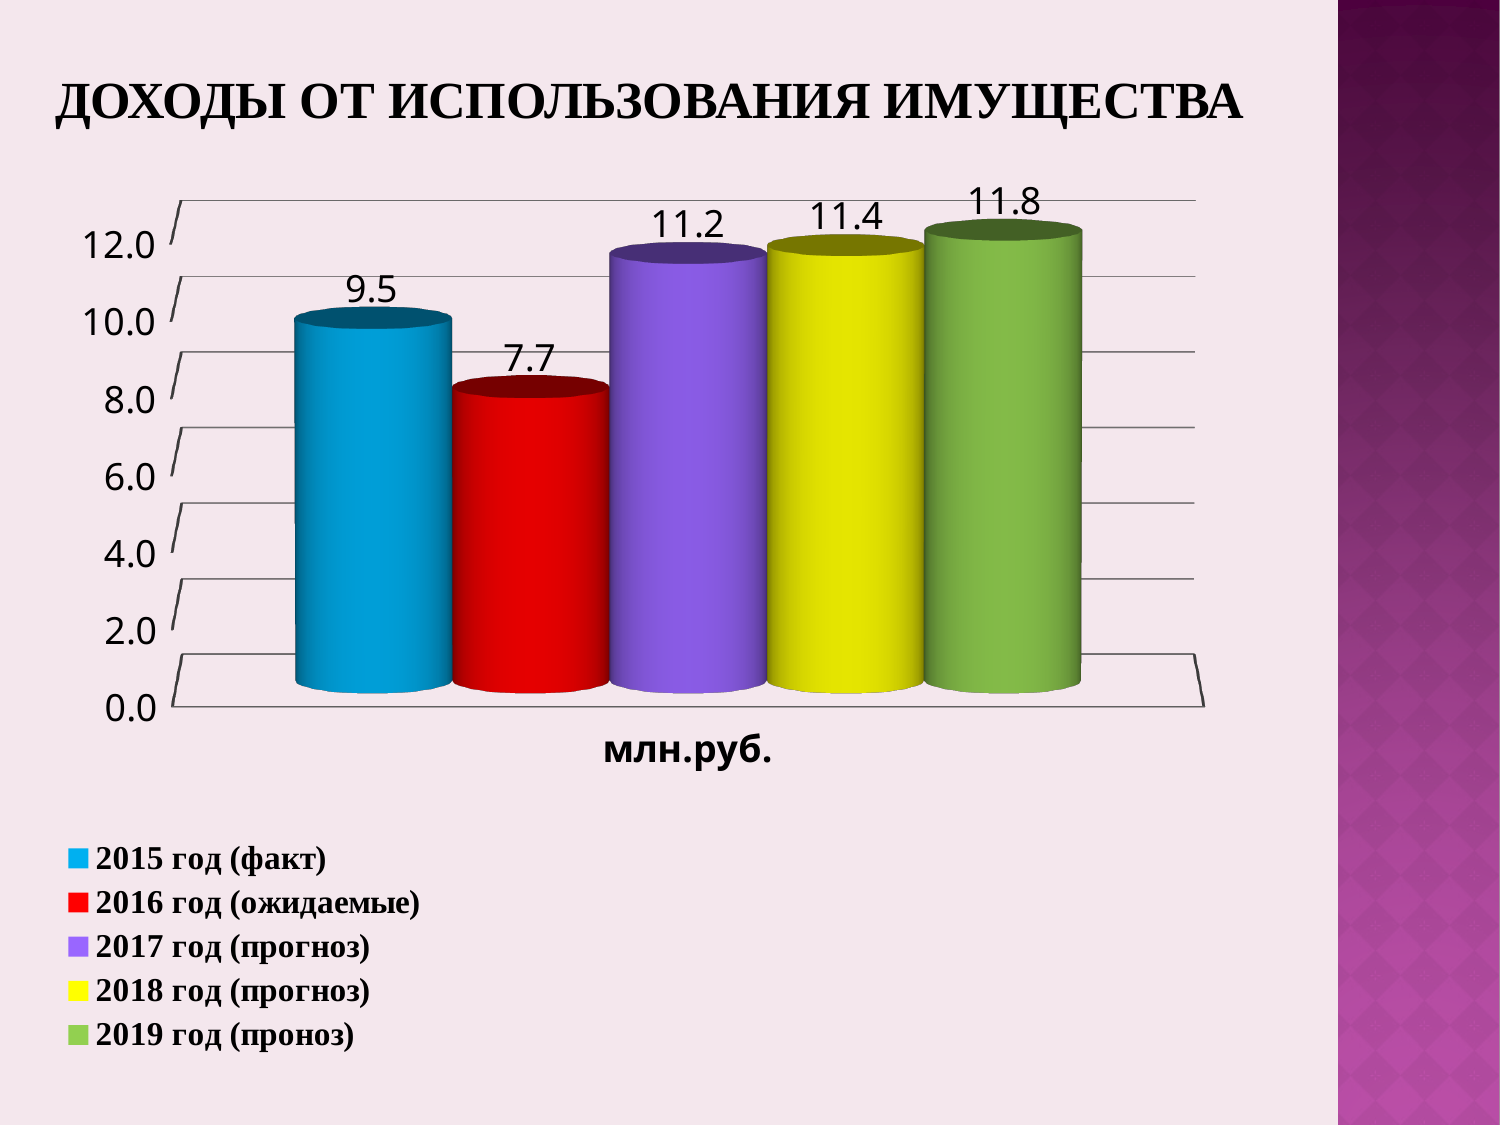

# Доходы от использования имущества
[unsupported chart]